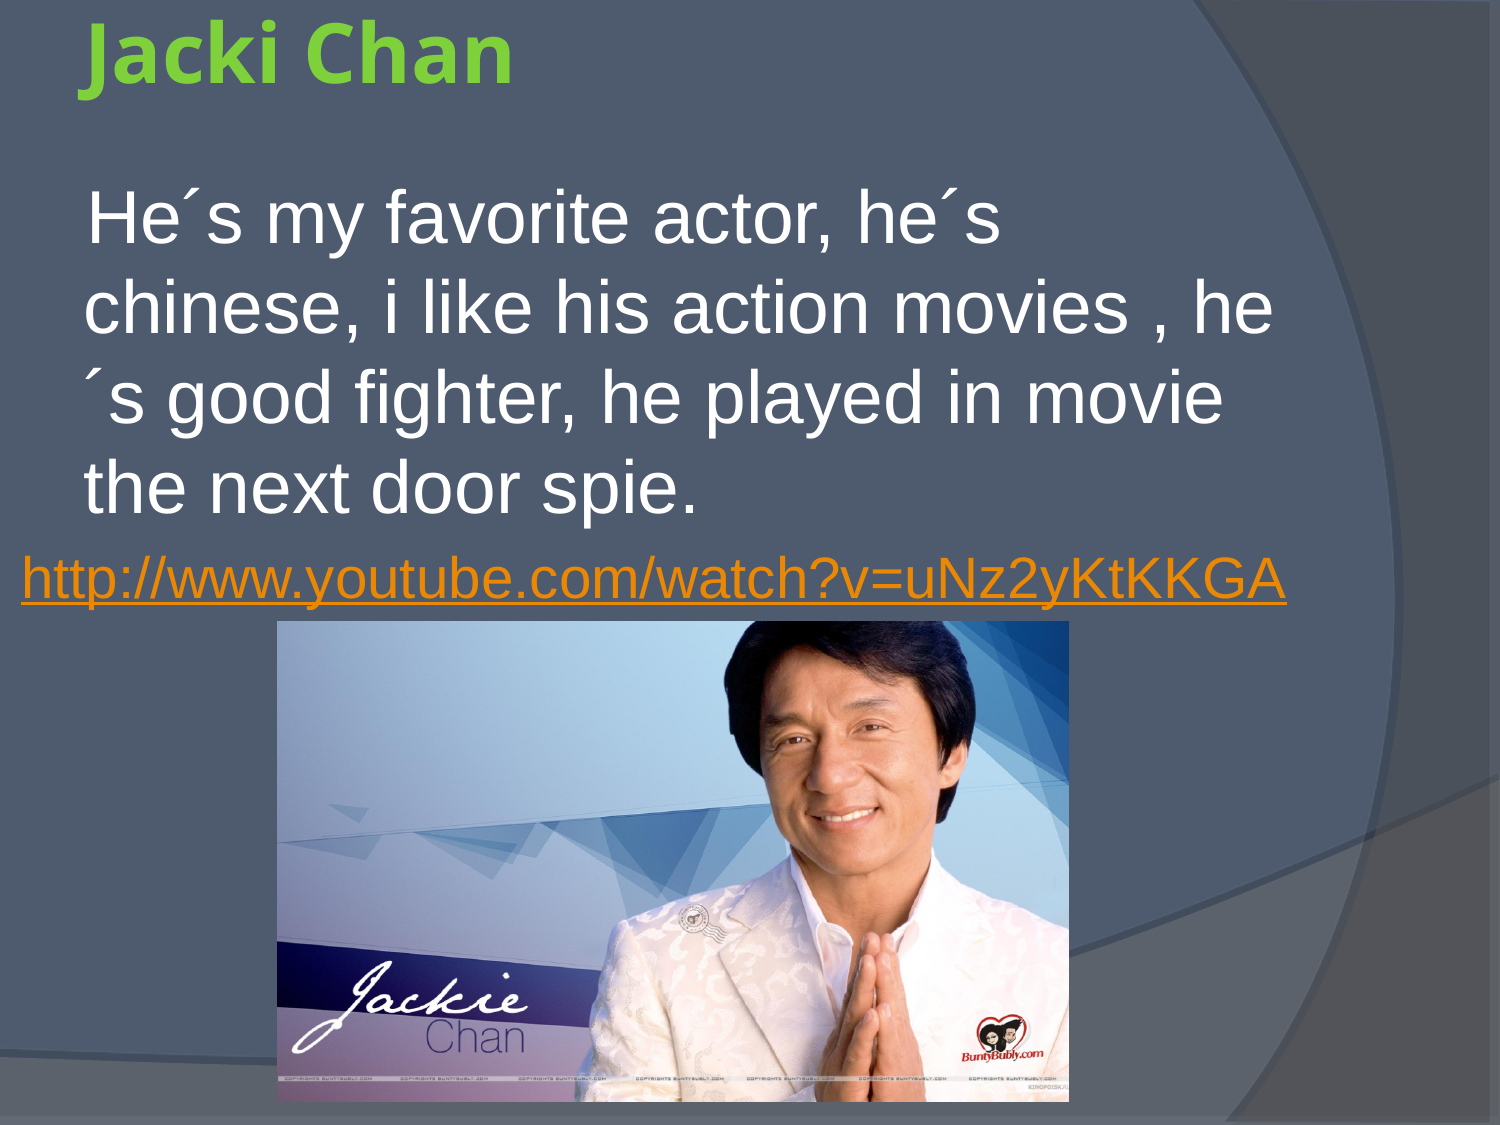

# Jacki Chan
 He´s my favorite actor, he´s chinese, i like his action movies , he´s good fighter, he played in movie the next door spie.
http://www.youtube.com/watch?v=uNz2yKtKKGA